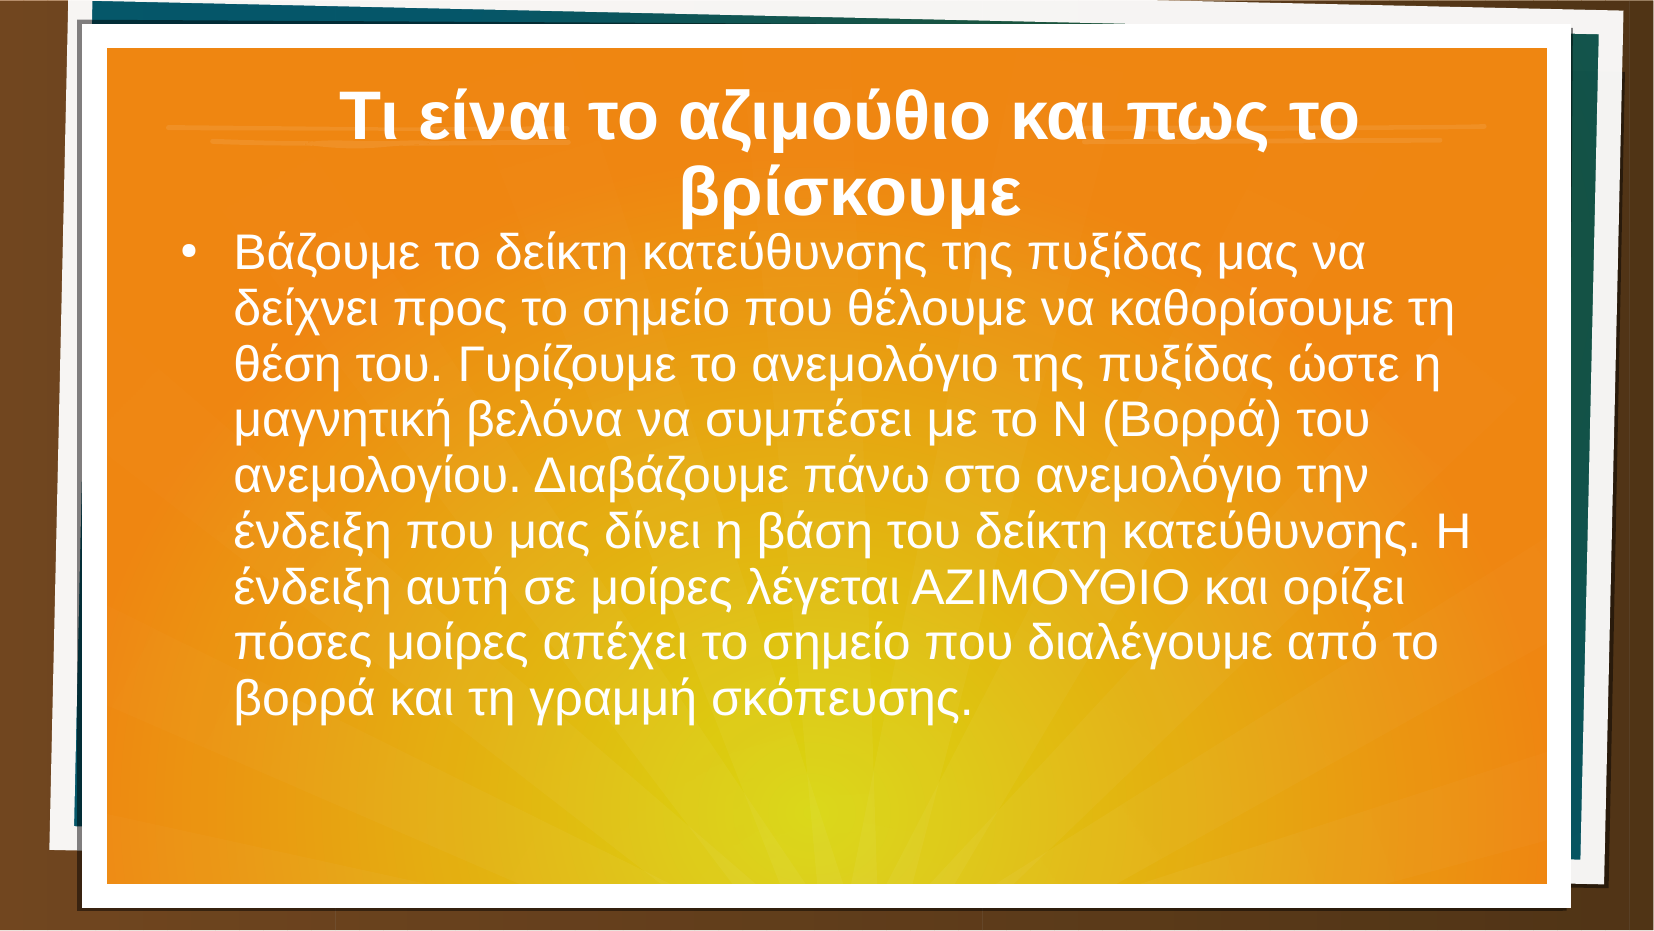

# Τι είναι το αζιμούθιο και πως το βρίσκουμε
Βάζουμε το δείκτη κατεύθυνσης της πυξίδας μας να δείχνει προς το σημείο που θέλουμε να καθορίσουμε τη θέση του. Γυρίζουμε το ανεμολόγιο της πυξίδας ώστε η μαγνητική βελόνα να συμπέσει με το Ν (Βορρά) του ανεμολογίου. Διαβάζουμε πάνω στο ανεμολόγιο την ένδειξη που μας δίνει η βάση του δείκτη κατεύθυνσης. Η ένδειξη αυτή σε μοίρες λέγεται ΑΖΙΜΟΥΘΙΟ και ορίζει πόσες μοίρες απέχει το σημείο που διαλέγουμε από το βορρά και τη γραμμή σκόπευσης.